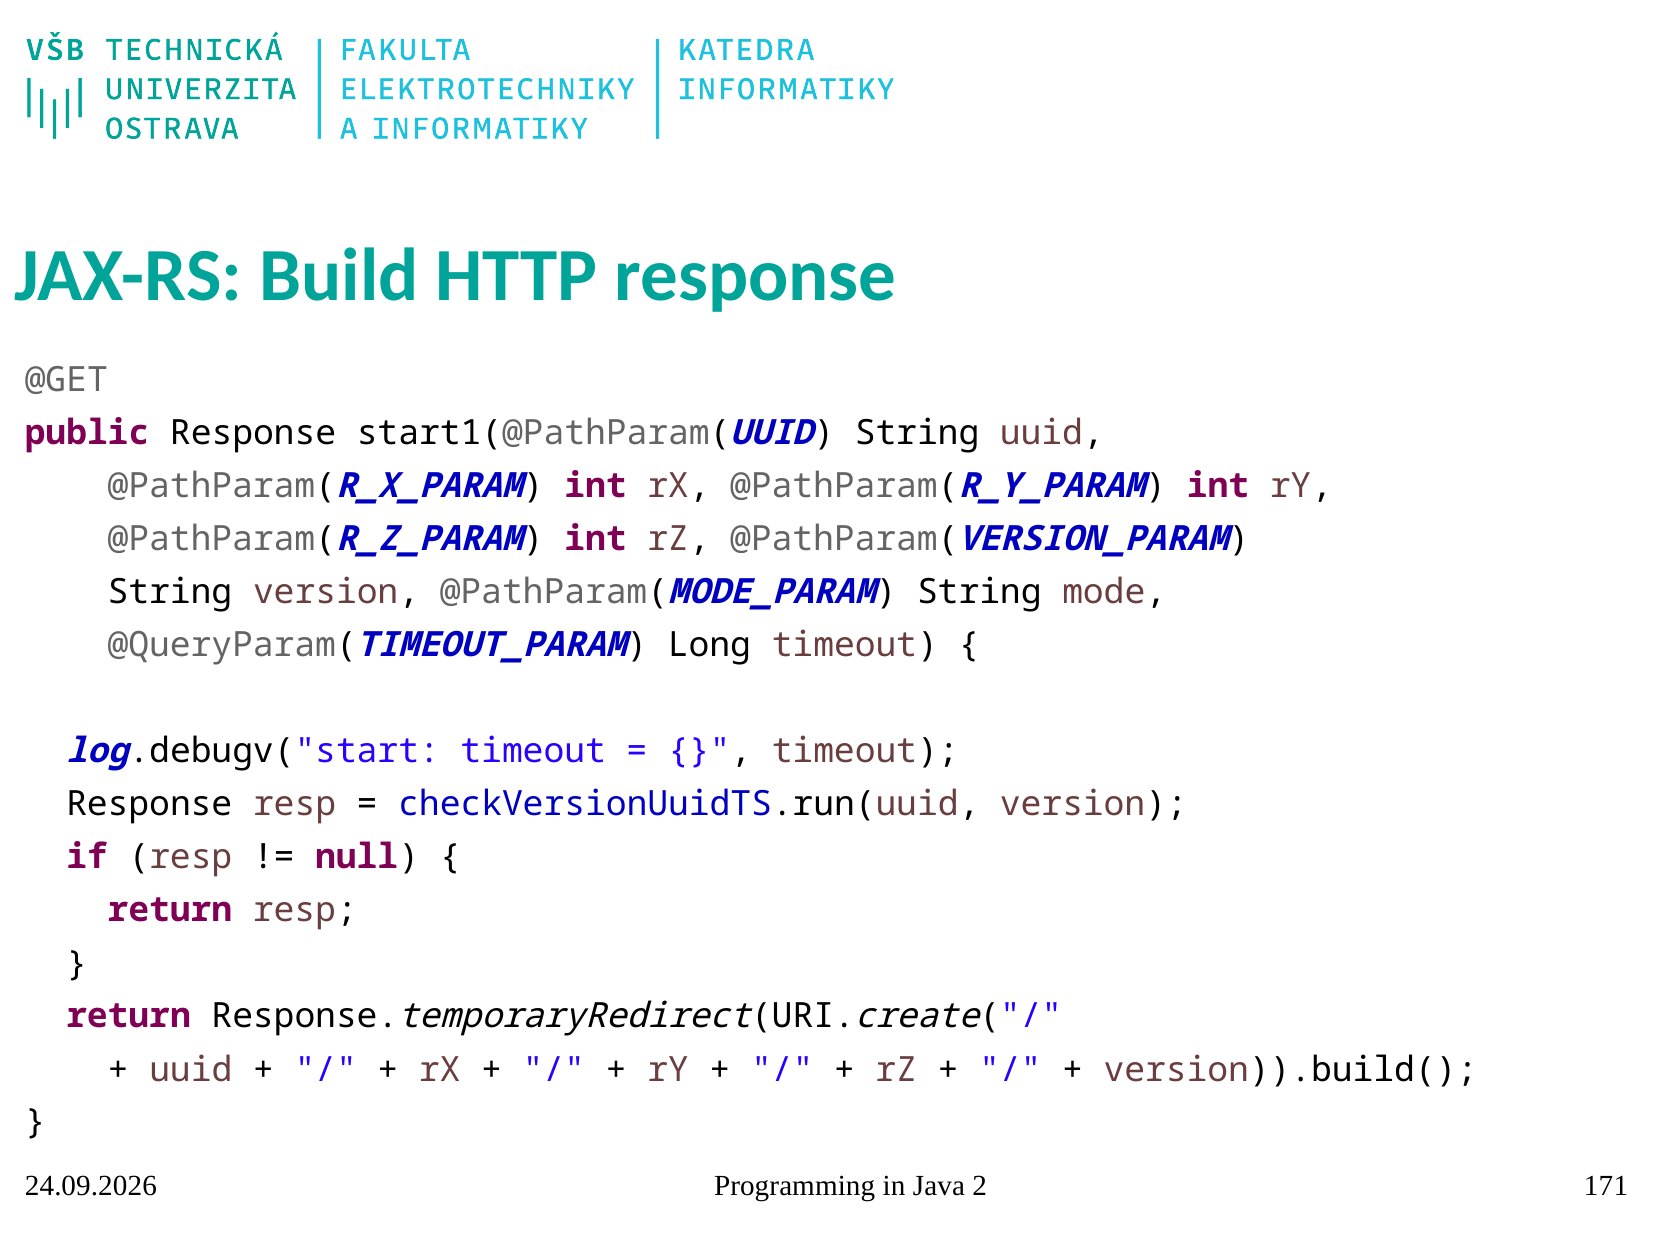

# JAX-RS: Build HTTP response
@GET
public Response start1(@PathParam(UUID) String uuid,
 @PathParam(R_X_PARAM) int rX, @PathParam(R_Y_PARAM) int rY,
 @PathParam(R_Z_PARAM) int rZ, @PathParam(VERSION_PARAM)
 String version, @PathParam(MODE_PARAM) String mode,
 @QueryParam(TIMEOUT_PARAM) Long timeout) {
 log.debugv("start: timeout = {}", timeout);
 Response resp = checkVersionUuidTS.run(uuid, version);
 if (resp != null) {
 return resp;
 }
 return Response.temporaryRedirect(URI.create("/"
 + uuid + "/" + rX + "/" + rY + "/" + rZ + "/" + version)).build();
}
Programming in Java 2
171